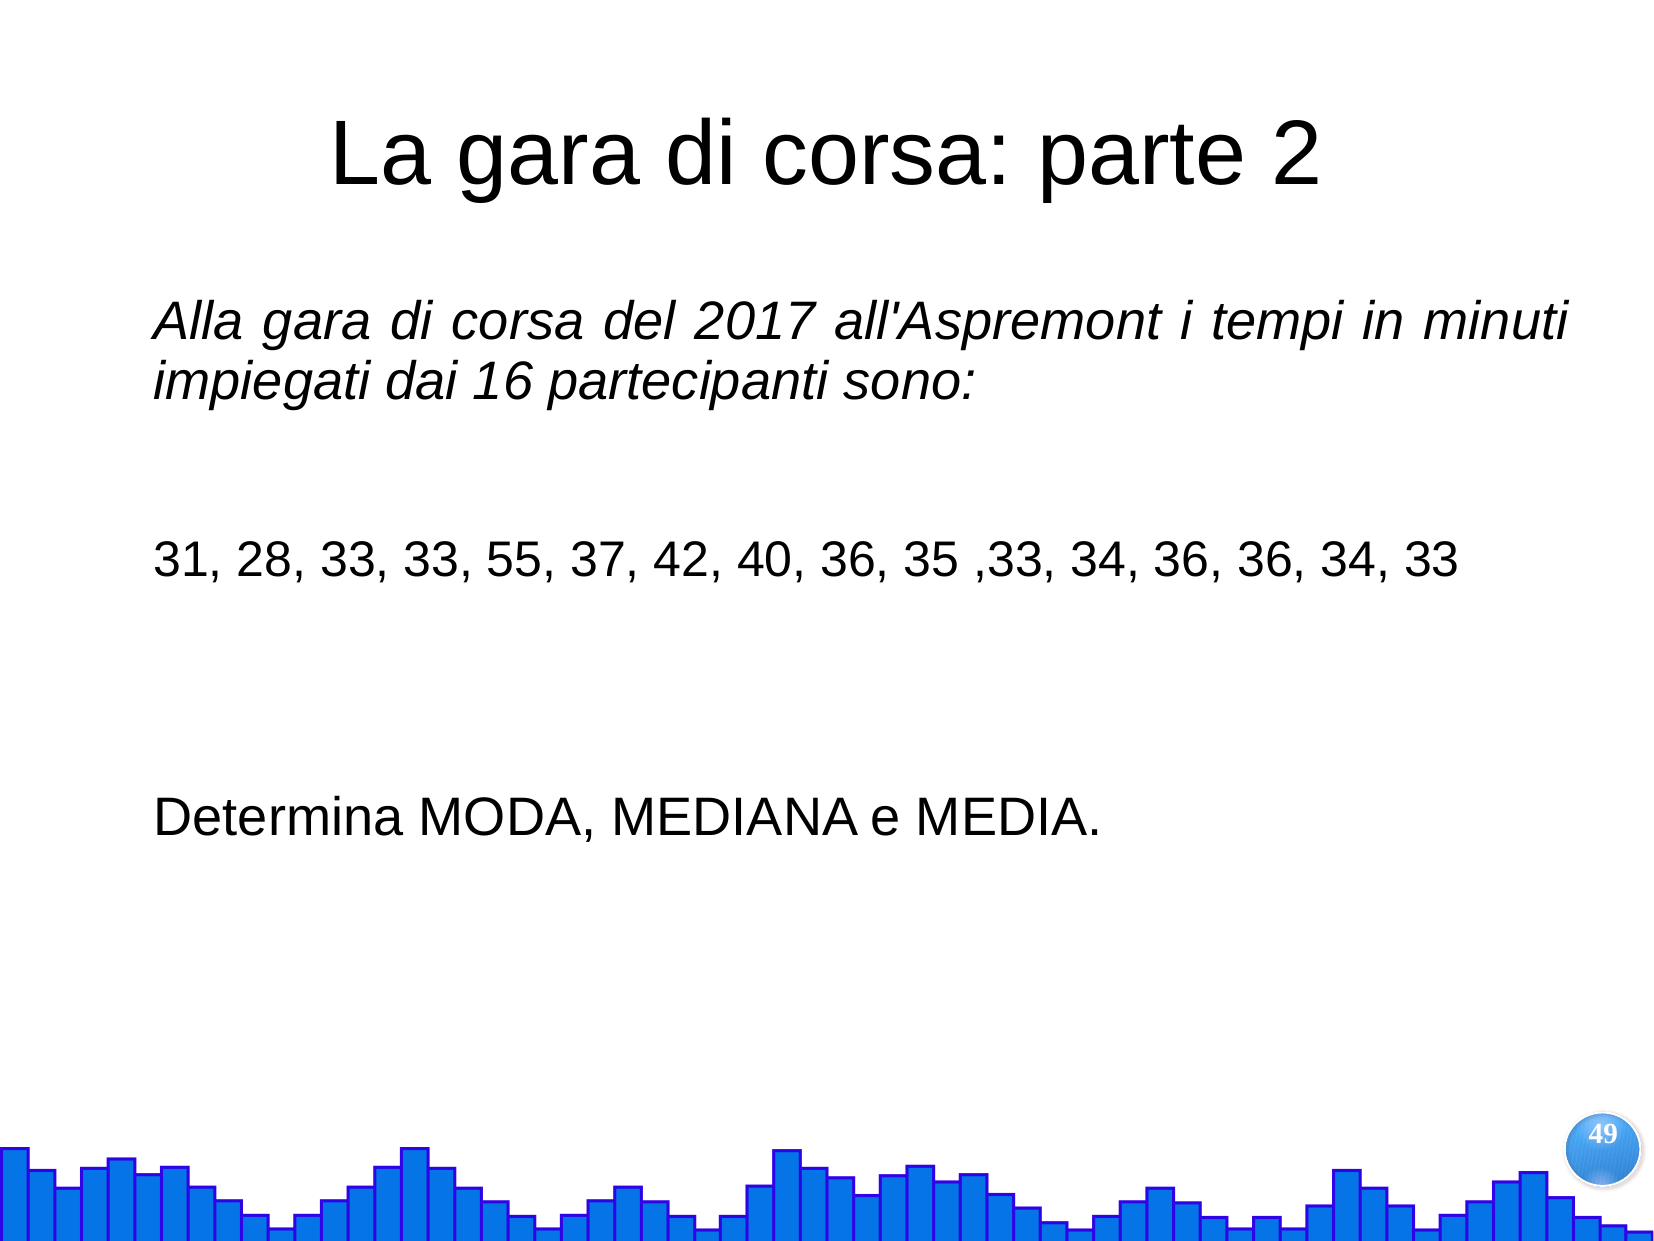

# La gara di corsa: parte 2
Alla gara di corsa del 2017 all'Aspremont i tempi in minuti impiegati dai 16 partecipanti sono:
31, 28, 33, 33, 55, 37, 42, 40, 36, 35 ,33, 34, 36, 36, 34, 33
Determina MODA, MEDIANA e MEDIA.
49